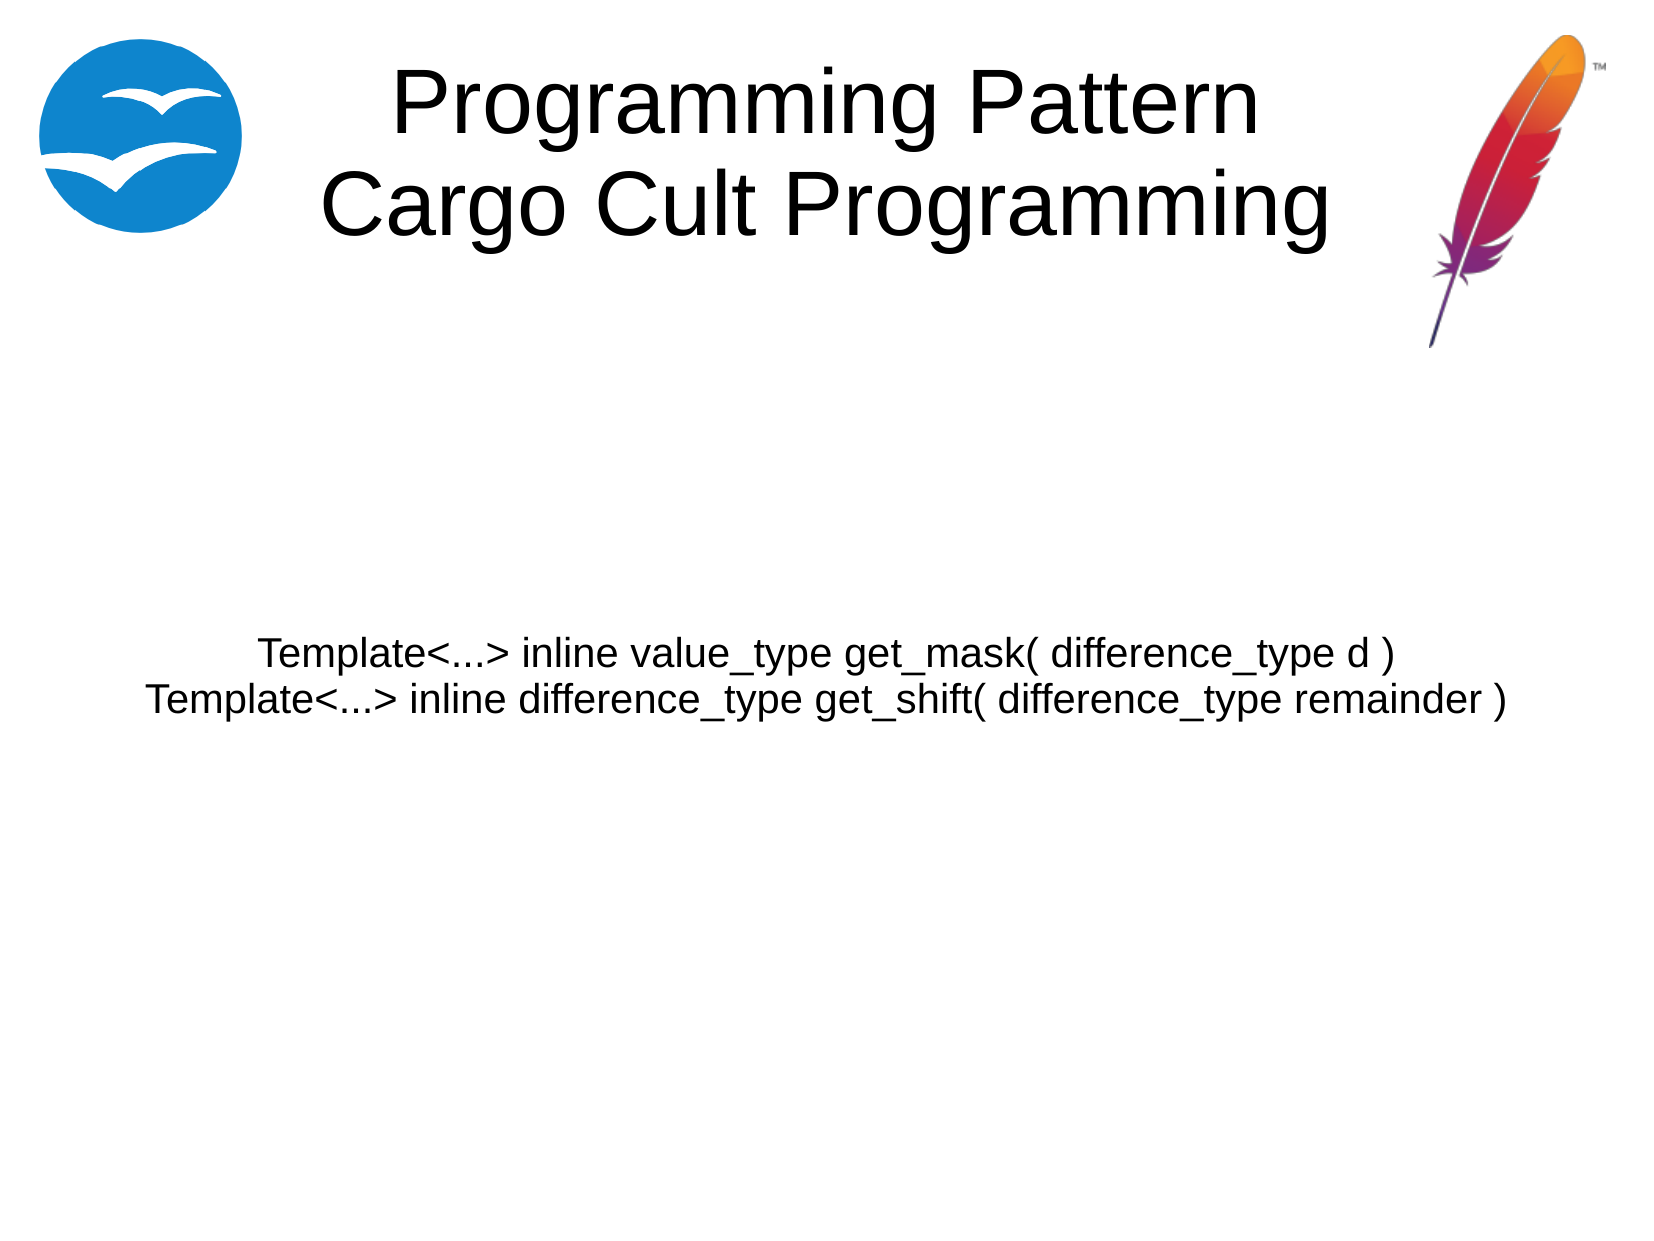

# Programming Pattern Cargo Cult Programming
Template<...> inline value_type get_mask( difference_type d )
Template<...> inline difference_type get_shift( difference_type remainder )